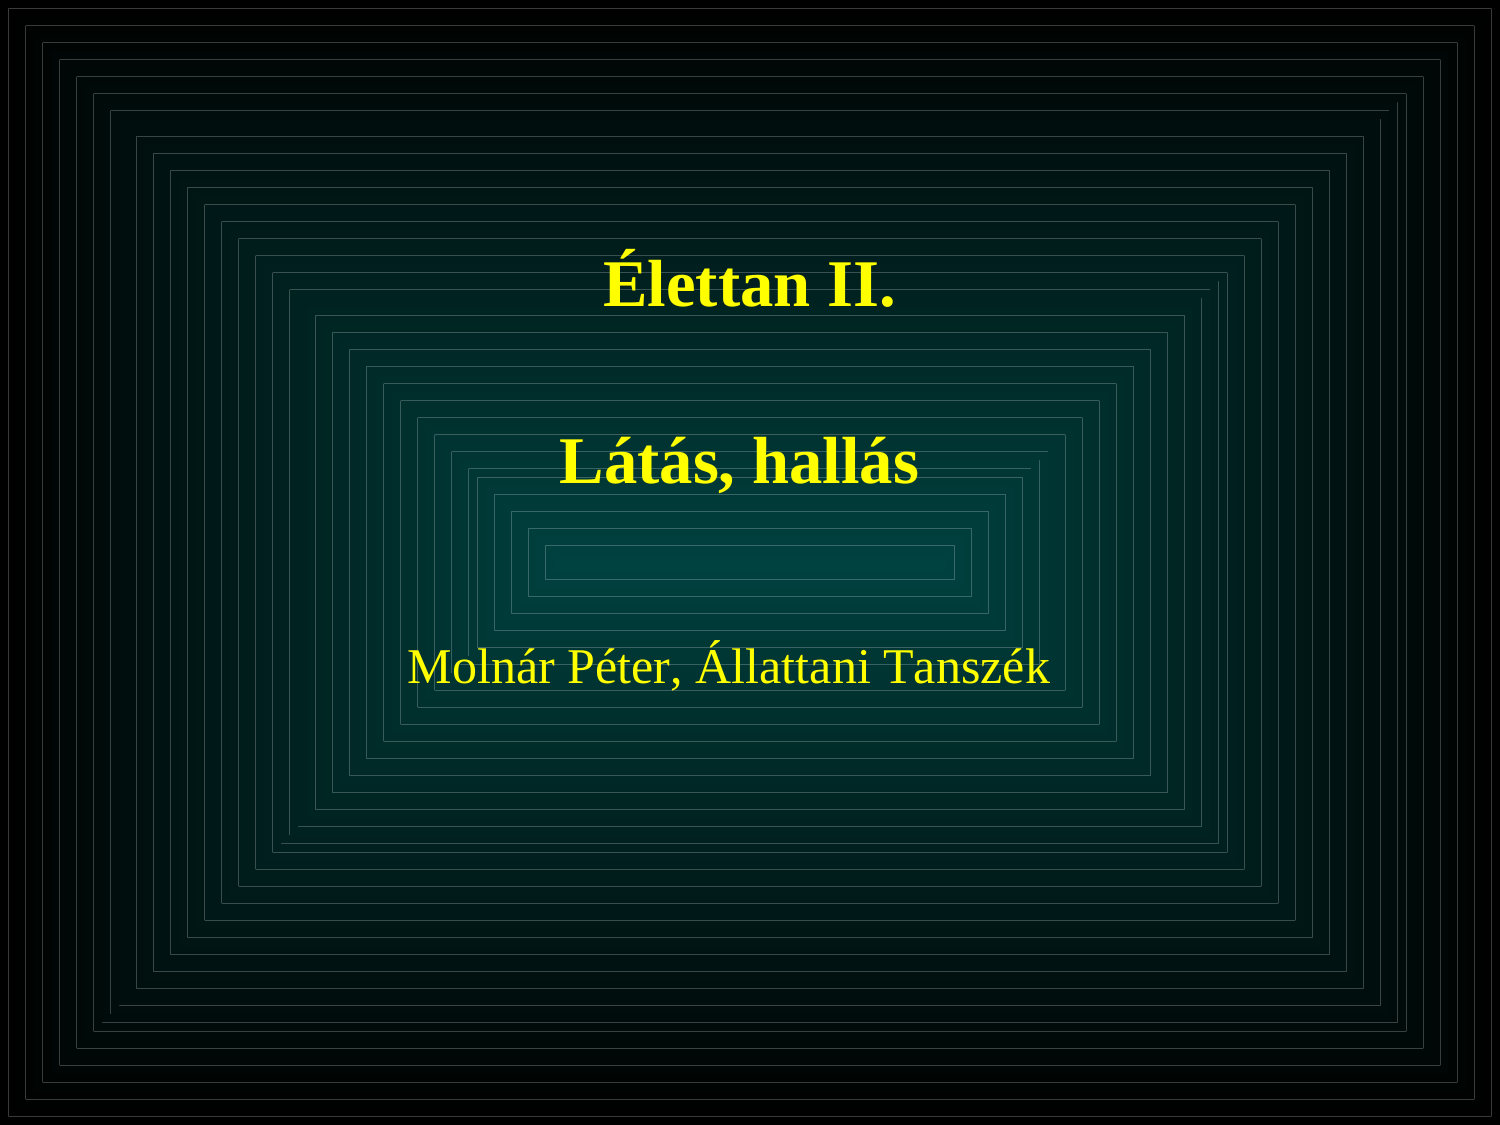

Élettan II.
Látás, hallás
Molnár Péter, Állattani Tanszék